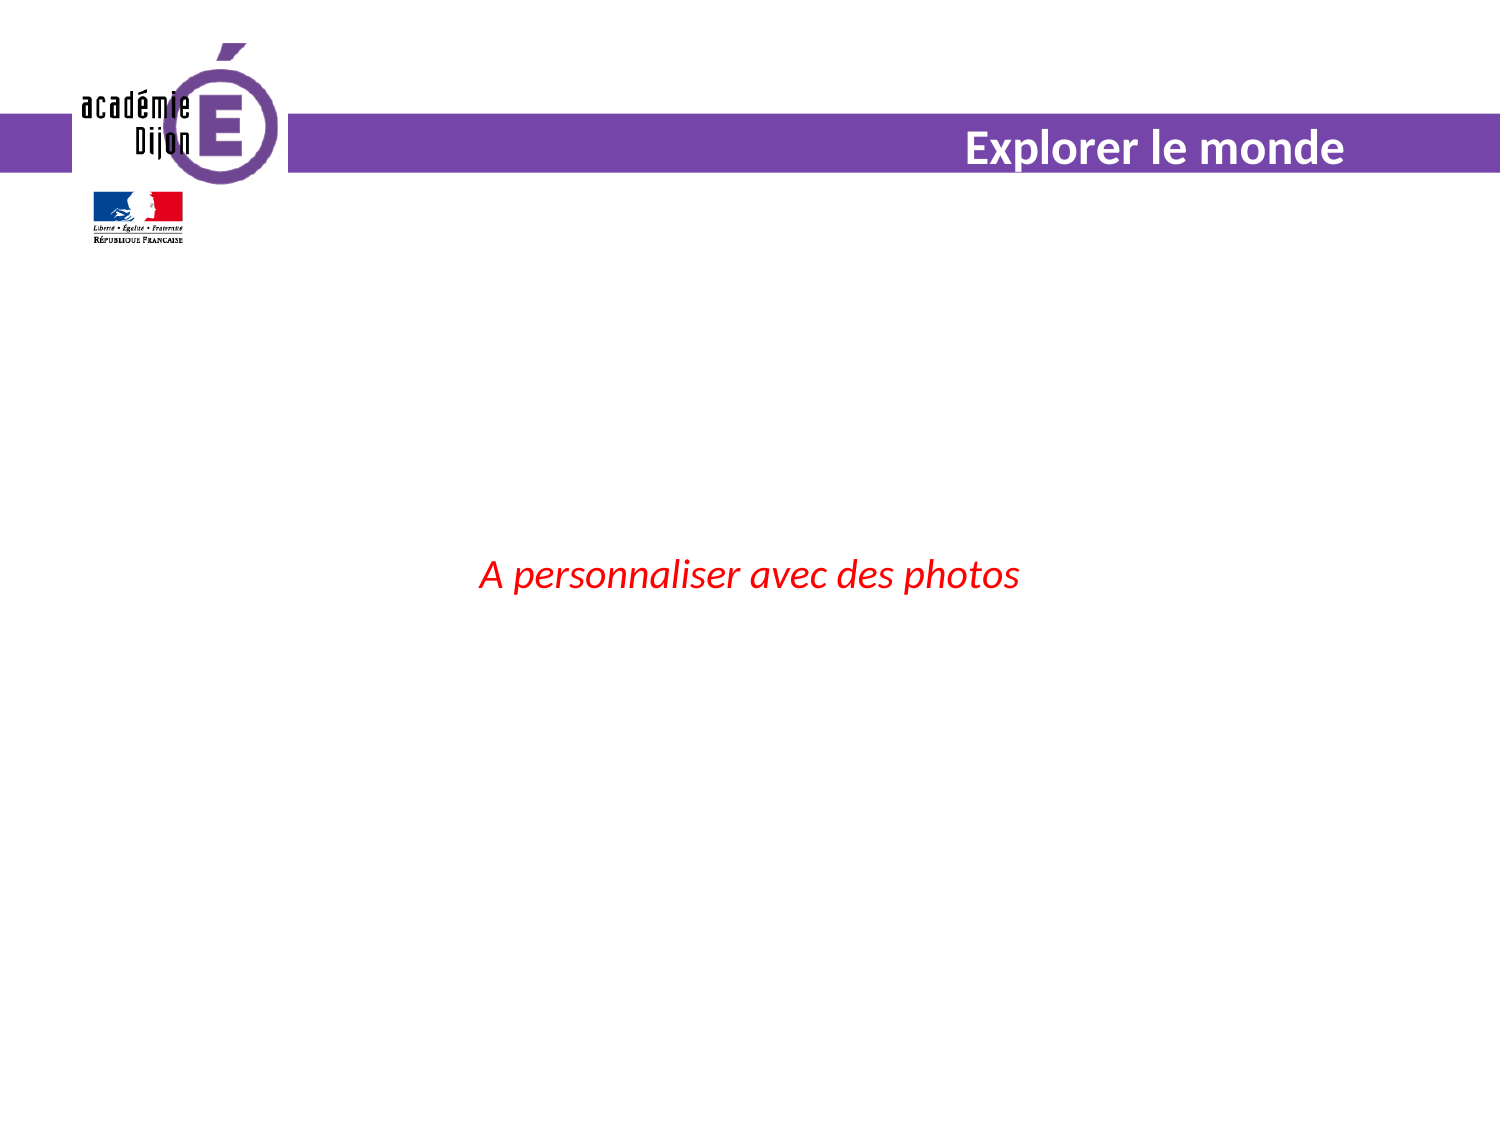

#
 Explorer le monde
A personnaliser avec des photos